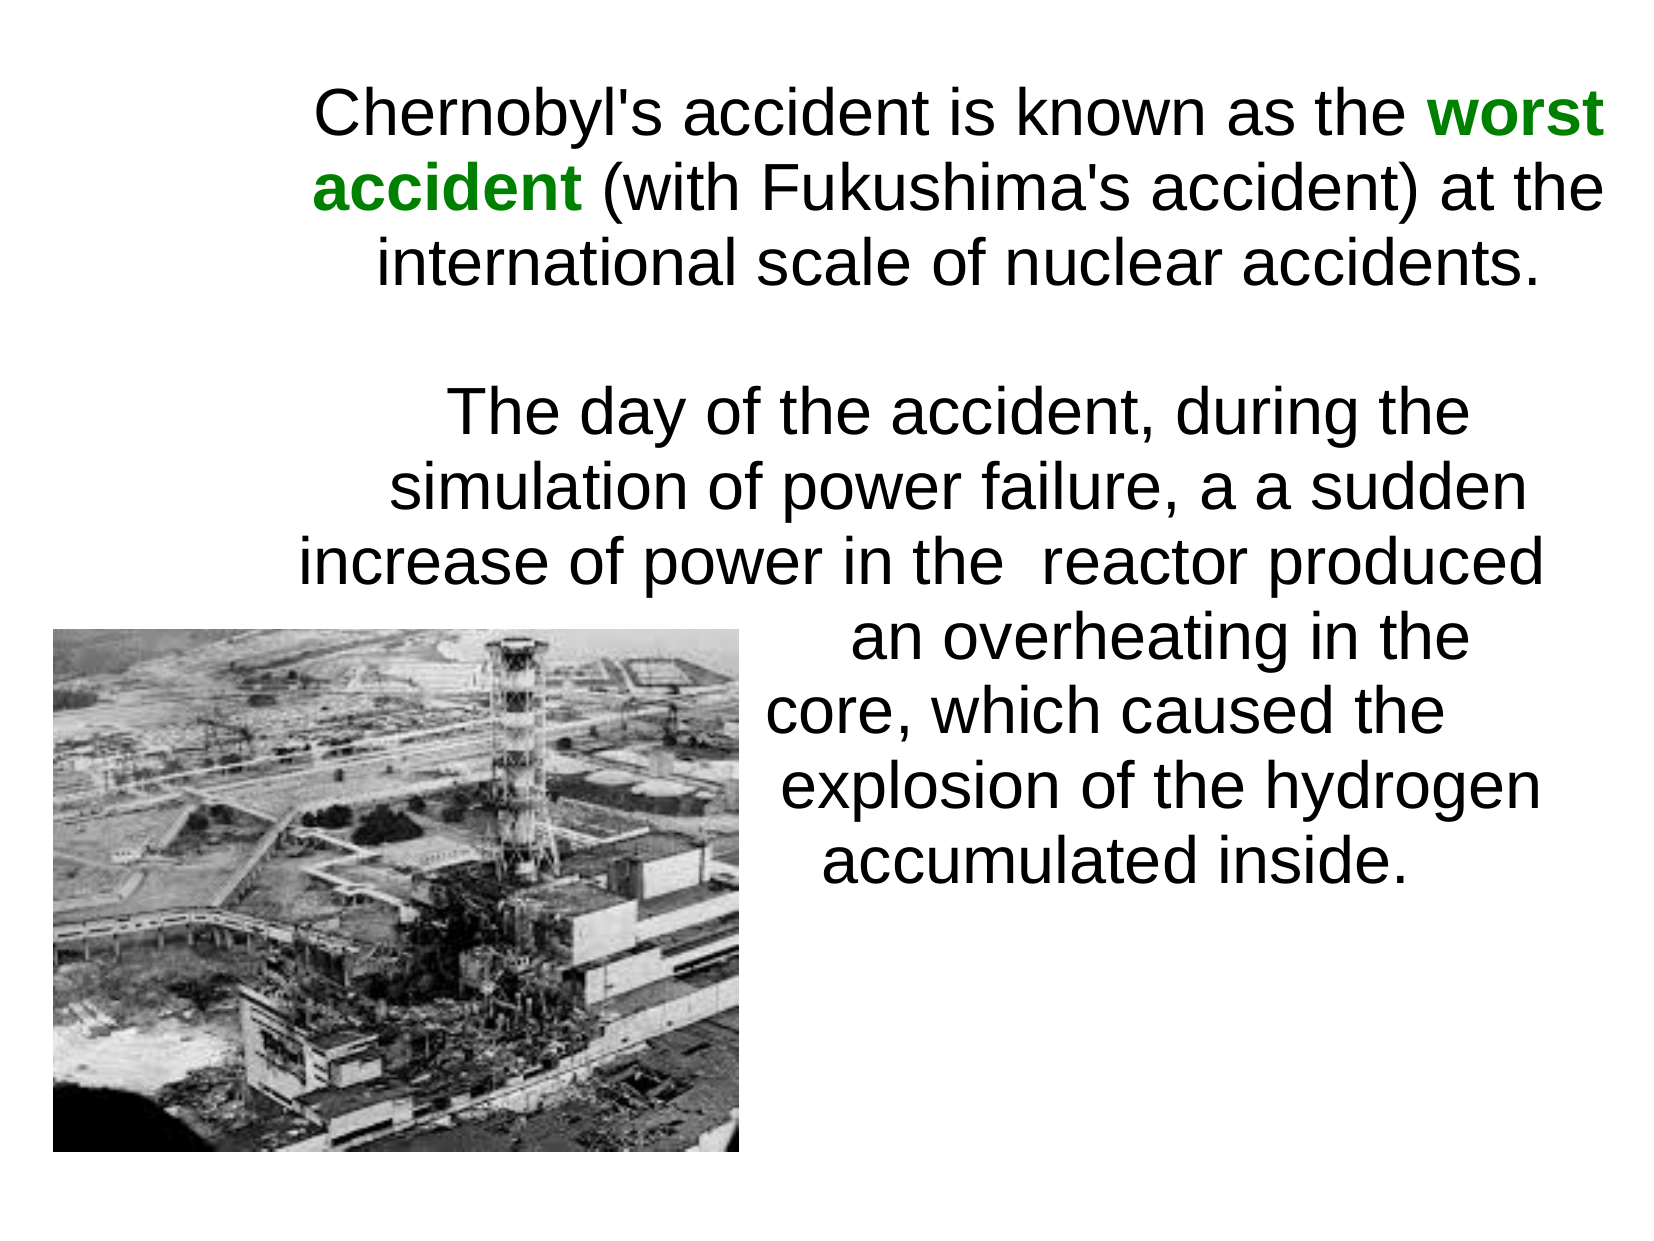

# Chernobyl's accident is known as the worst accident (with Fukushima's accident) at the international scale of nuclear accidents.
The day of the accident, during the simulation of power failure, a a sudden increase of power in the reactor produced an overheating in the core, which caused the explosion of the hydrogen accumulated inside.